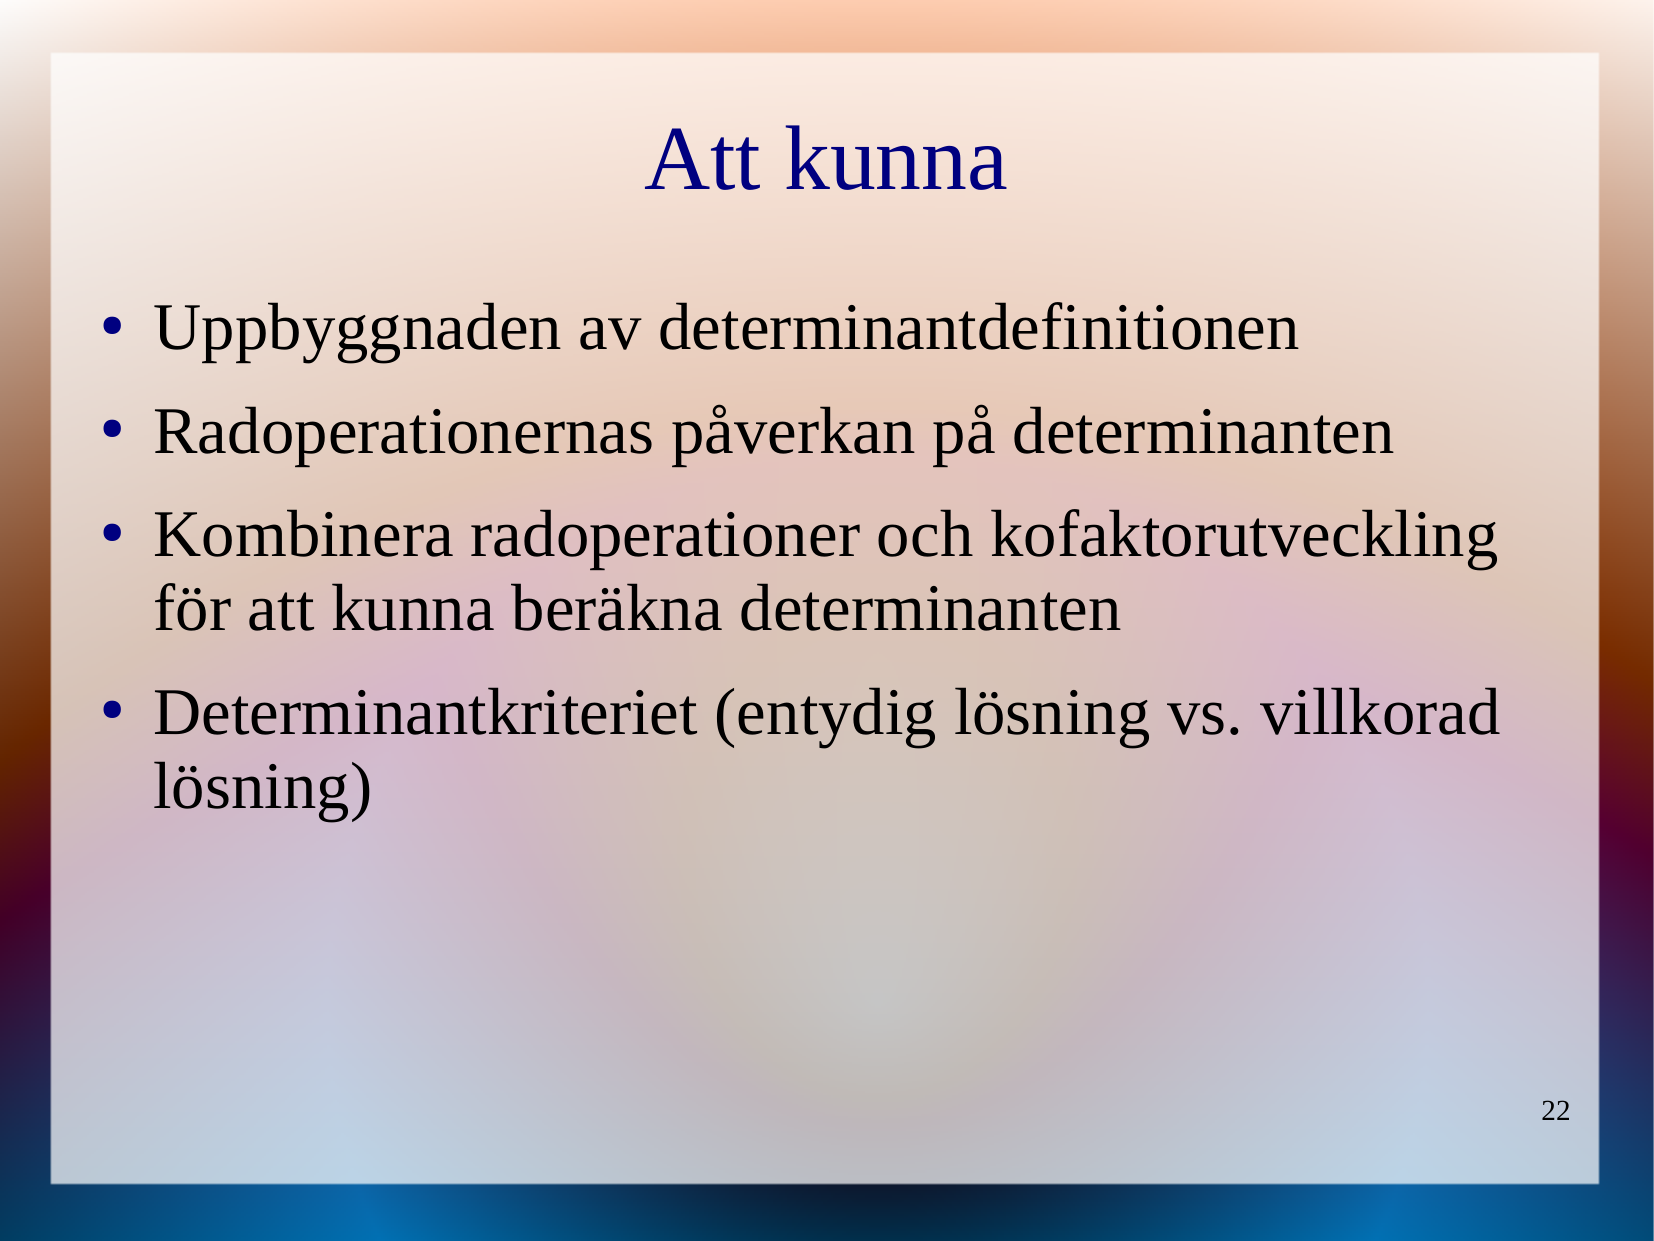

# Att kunna
Uppbyggnaden av determinantdefinitionen
Radoperationernas påverkan på determinanten
Kombinera radoperationer och kofaktorutveckling för att kunna beräkna determinanten
Determinantkriteriet (entydig lösning vs. villkorad lösning)
22